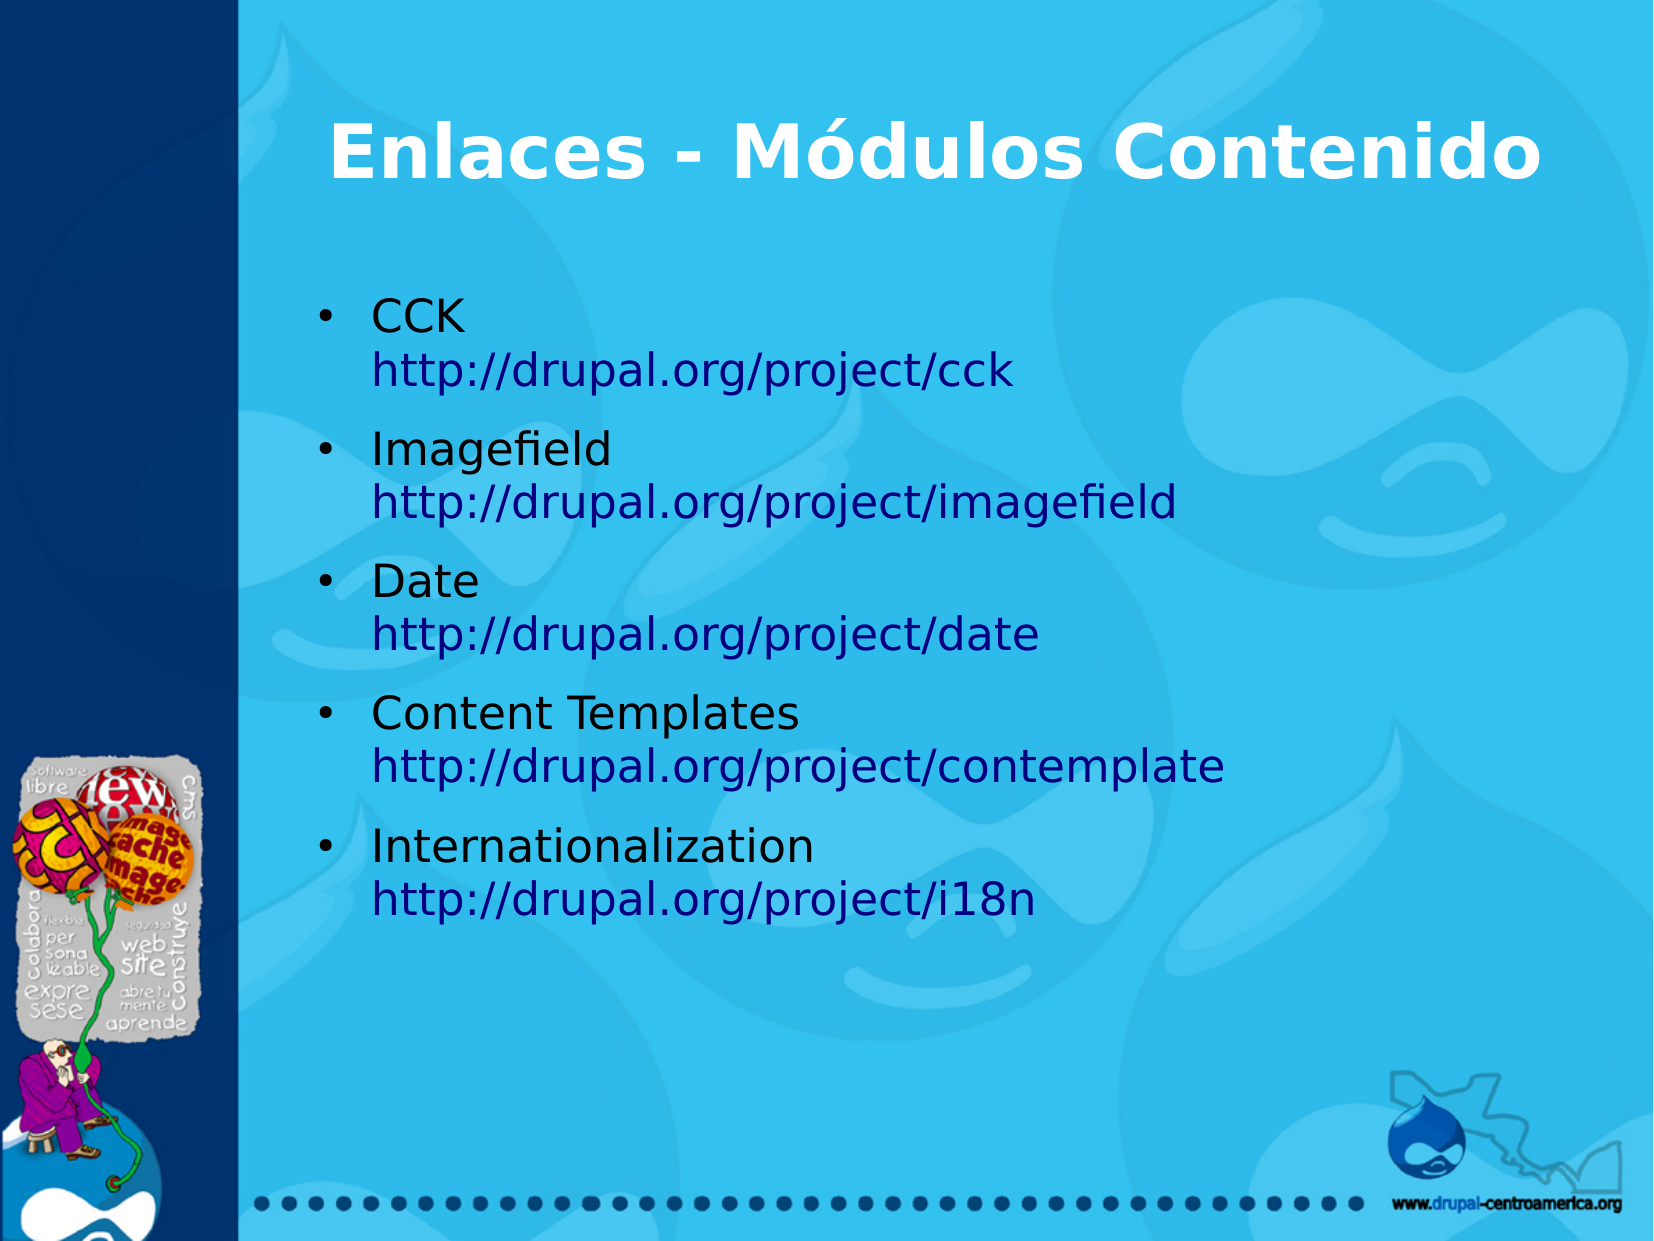

# Enlaces - Módulos Contenido
CCK
http://drupal.org/project/cck
Imagefield
http://drupal.org/project/imagefield
Date
http://drupal.org/project/date
Content Templates
http://drupal.org/project/contemplate
Internationalization
http://drupal.org/project/i18n